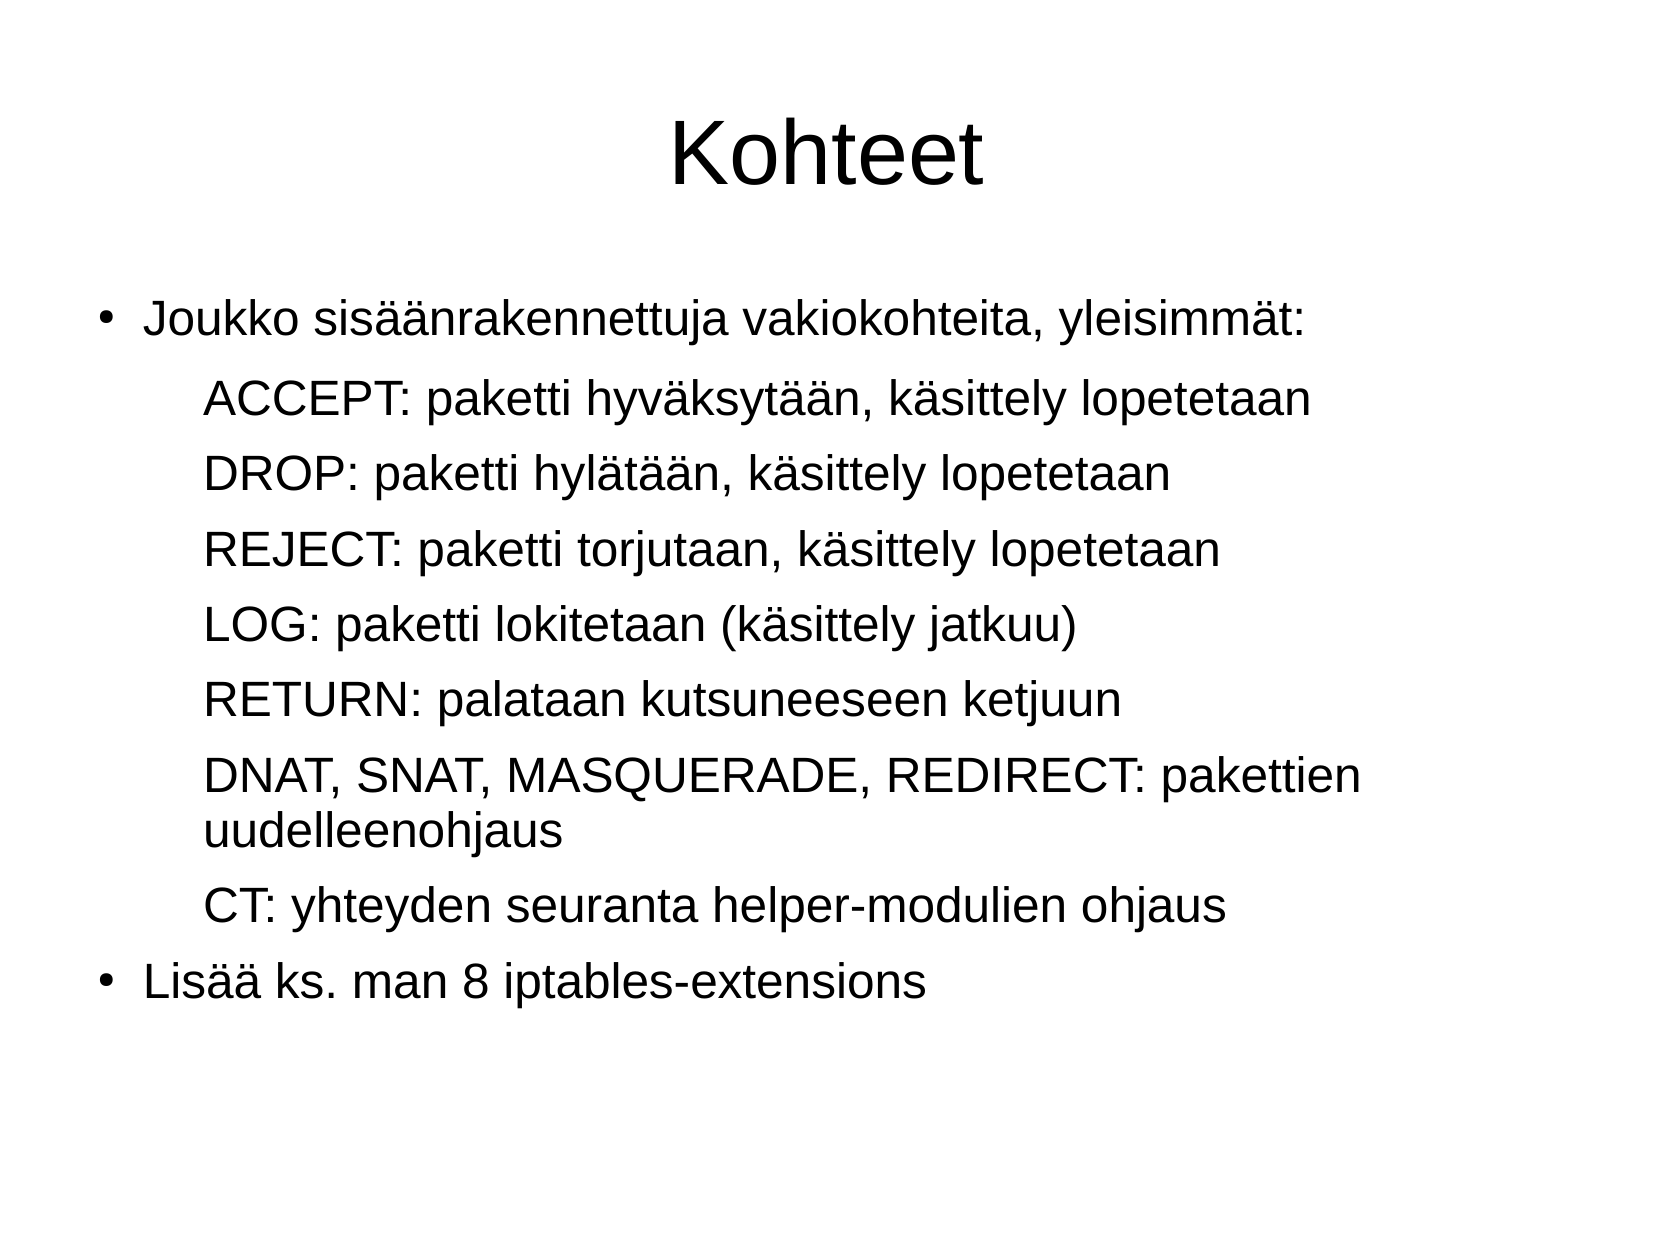

# Kohteet
Joukko sisäänrakennettuja vakiokohteita, yleisimmät:
ACCEPT: paketti hyväksytään, käsittely lopetetaan
DROP: paketti hylätään, käsittely lopetetaan
REJECT: paketti torjutaan, käsittely lopetetaan
LOG: paketti lokitetaan (käsittely jatkuu)
RETURN: palataan kutsuneeseen ketjuun
DNAT, SNAT, MASQUERADE, REDIRECT: pakettien uudelleenohjaus
CT: yhteyden seuranta helper-modulien ohjaus
Lisää ks. man 8 iptables-extensions